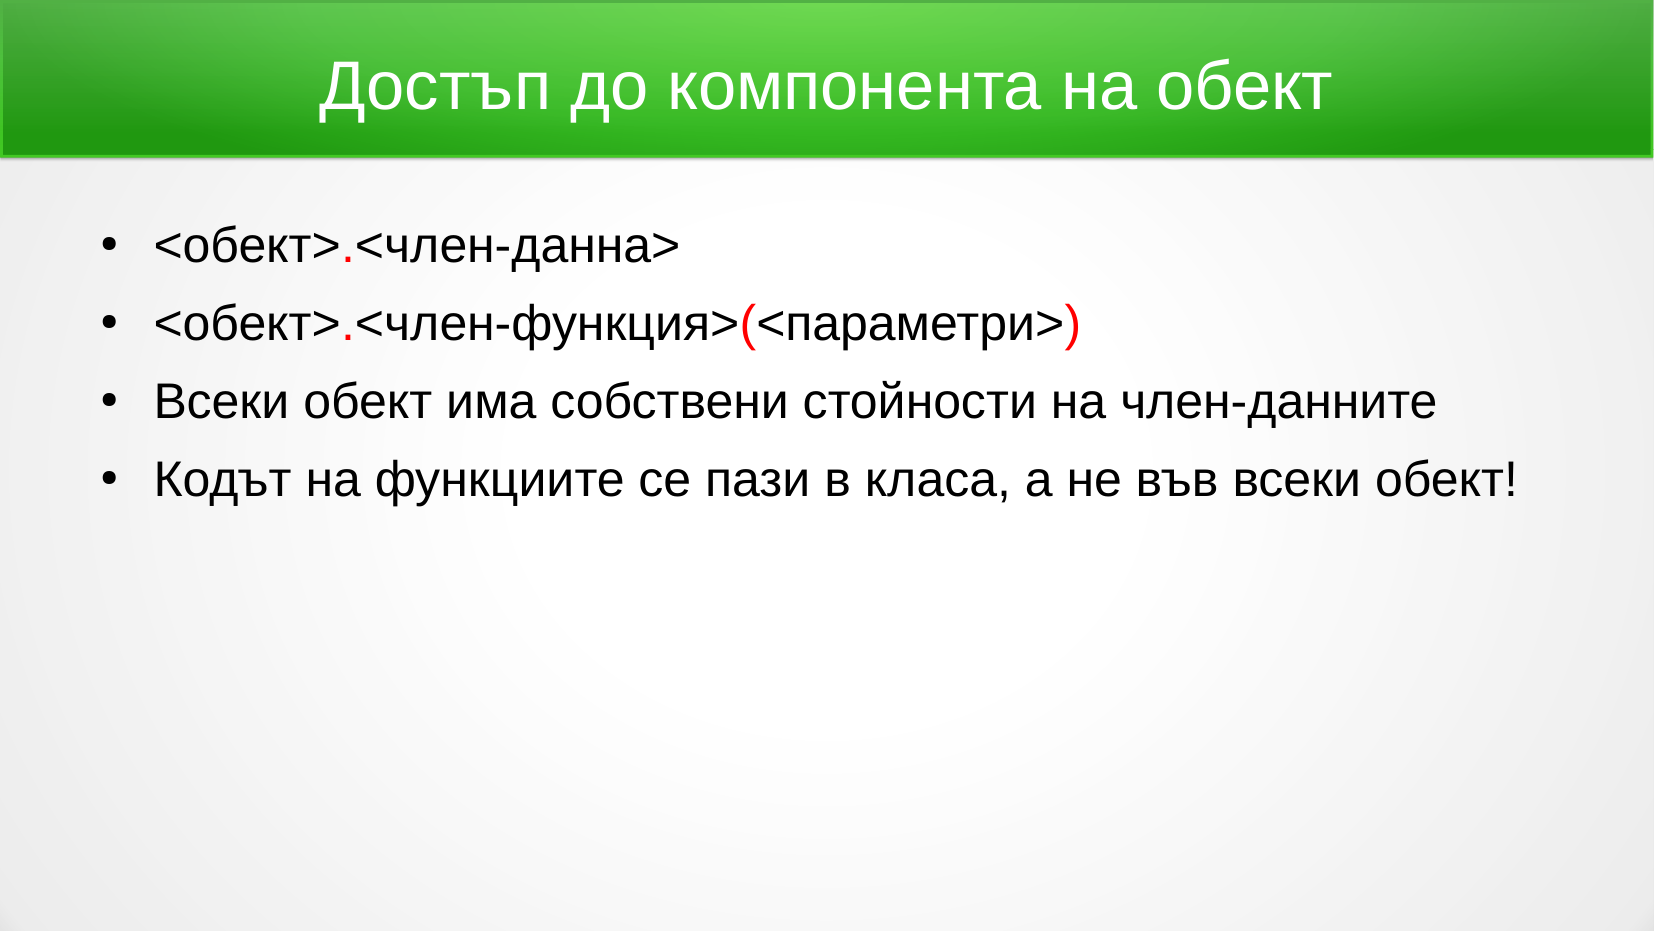

# Достъп до компонента на обект
<обект>.<член-данна>
<обект>.<член-функция>(<параметри>)
Всеки обект има собствени стойности на член-данните
Кодът на функциите се пази в класа, а не във всеки обект!